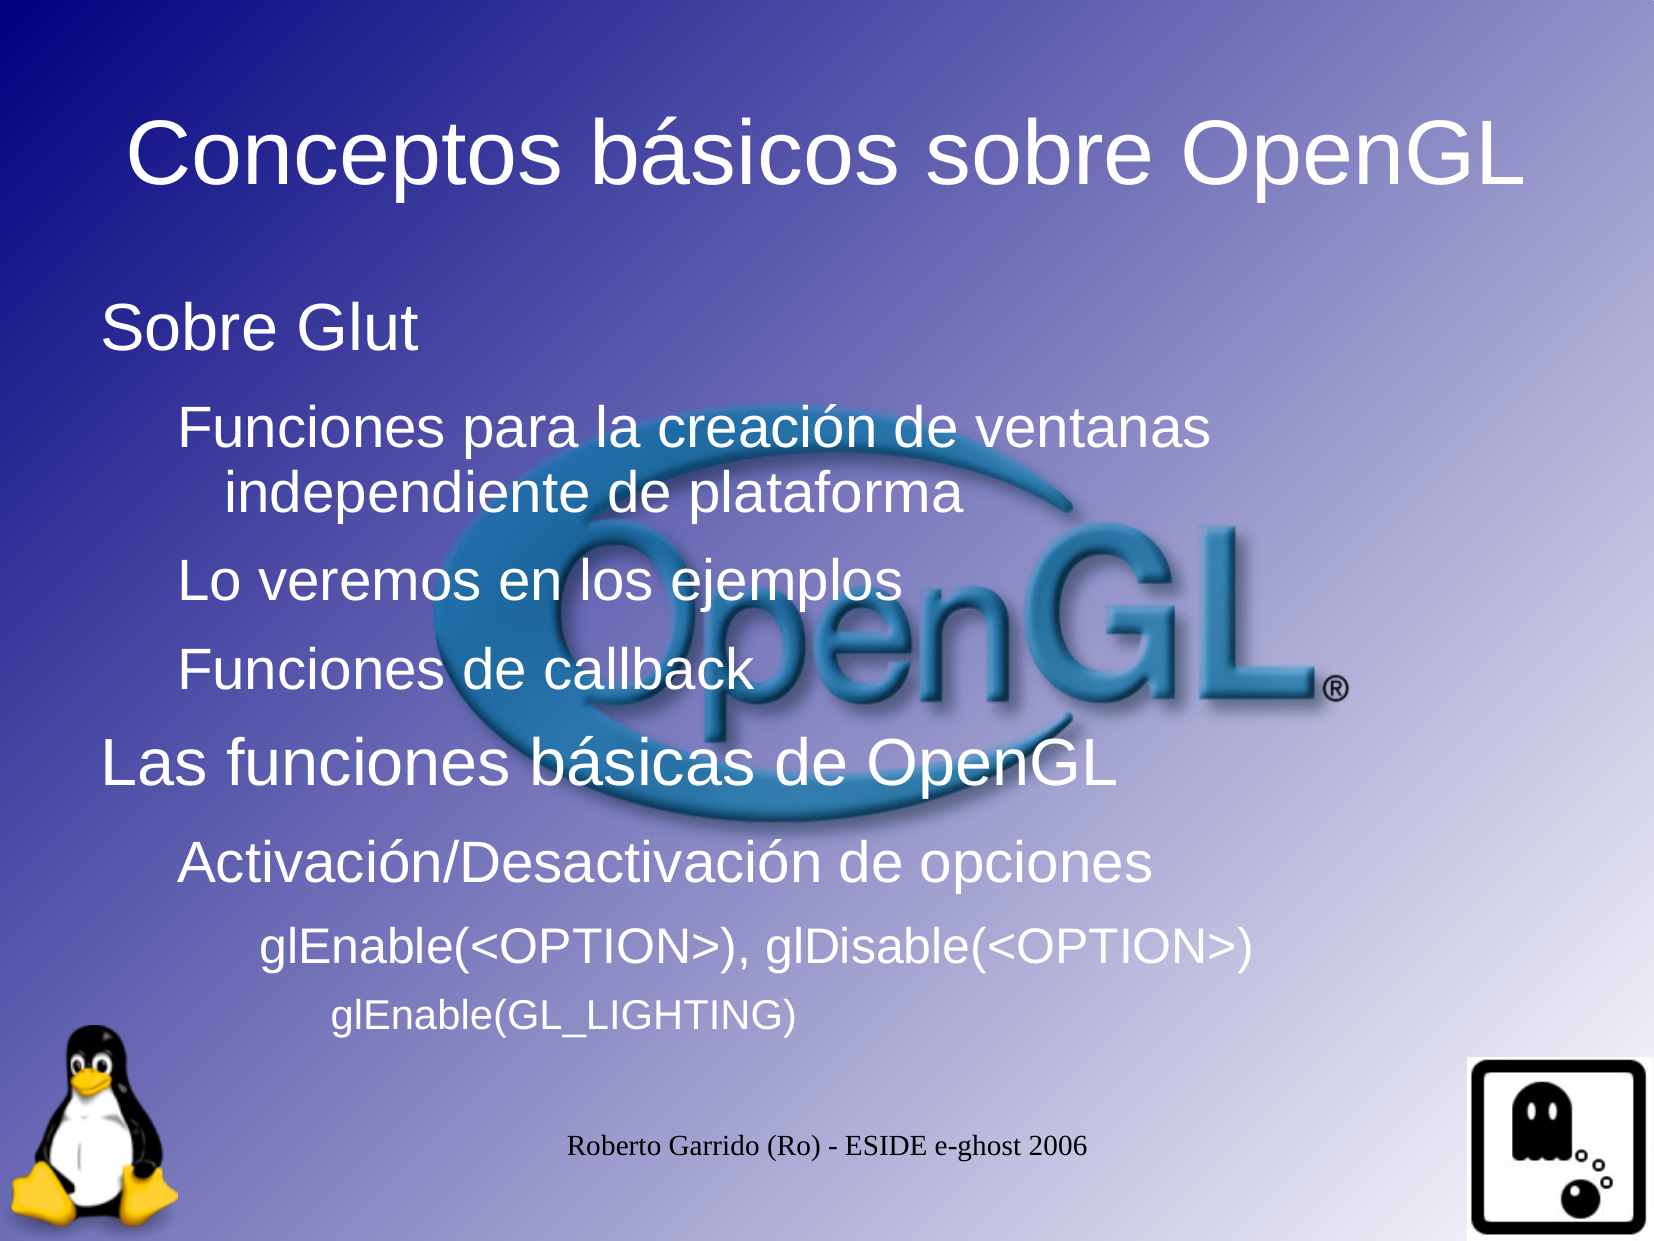

# Conceptos básicos sobre OpenGL
Sobre Glut
Funciones para la creación de ventanas independiente de plataforma
Lo veremos en los ejemplos
Funciones de callback
Las funciones básicas de OpenGL
Activación/Desactivación de opciones
glEnable(<OPTION>), glDisable(<OPTION>)
glEnable(GL_LIGHTING)
Roberto Garrido (Ro) - ESIDE e-ghost 2006